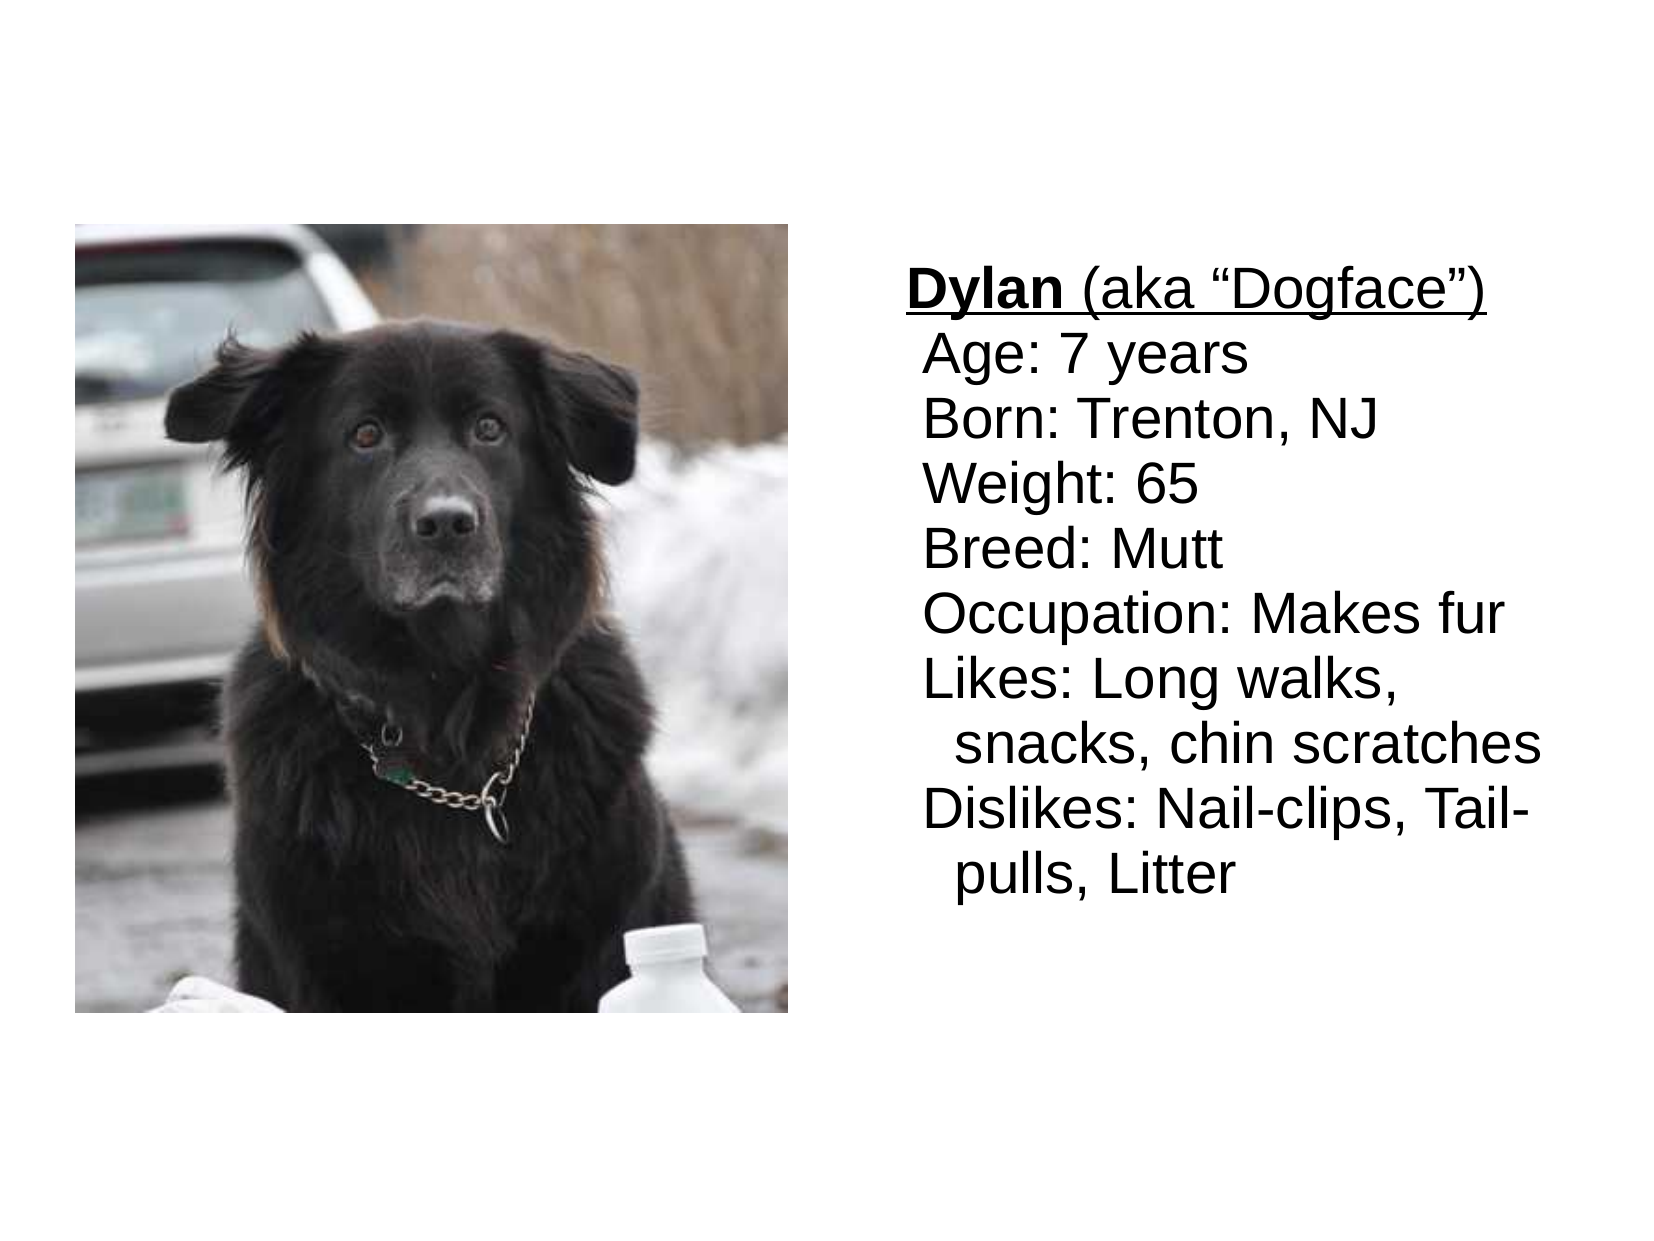

Dylan (aka “Dogface”)
 Age: 7 years
 Born: Trenton, NJ
 Weight: 65
 Breed: Mutt
 Occupation: Makes fur
 Likes: Long walks,
 snacks, chin scratches
 Dislikes: Nail-clips, Tail-
 pulls, Litter